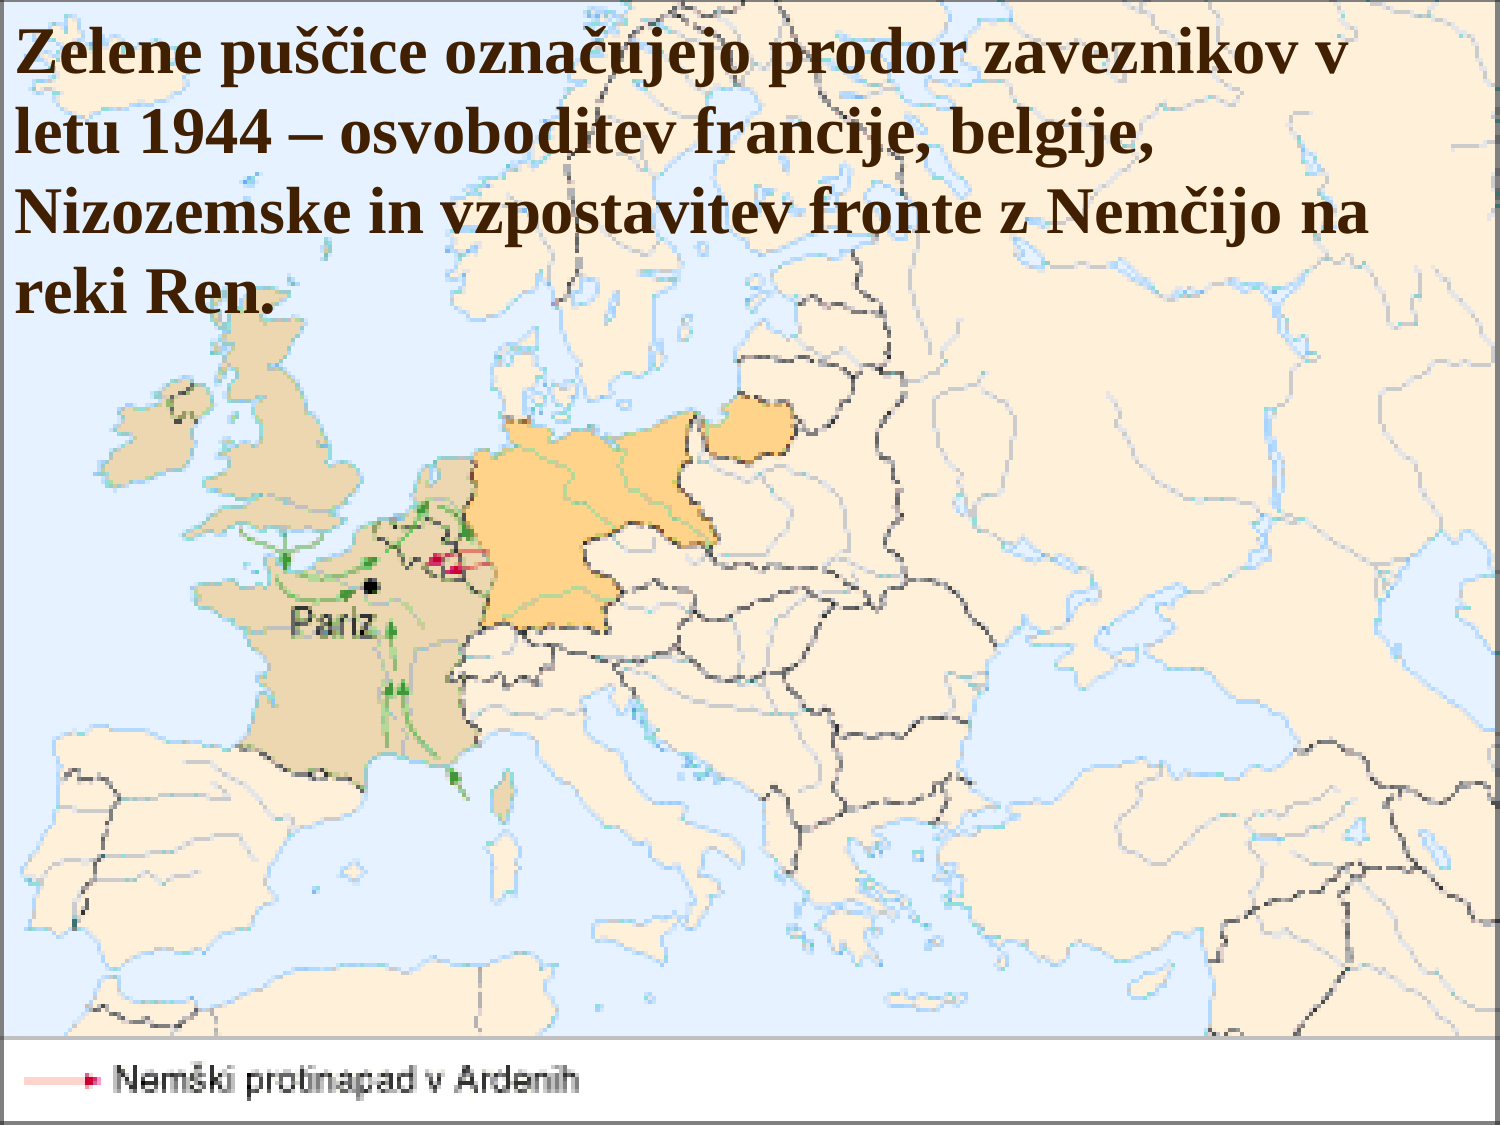

Zelene puščice označujejo prodor zaveznikov v letu 1944 – osvoboditev francije, belgije, Nizozemske in vzpostavitev fronte z Nemčijo na reki Ren.